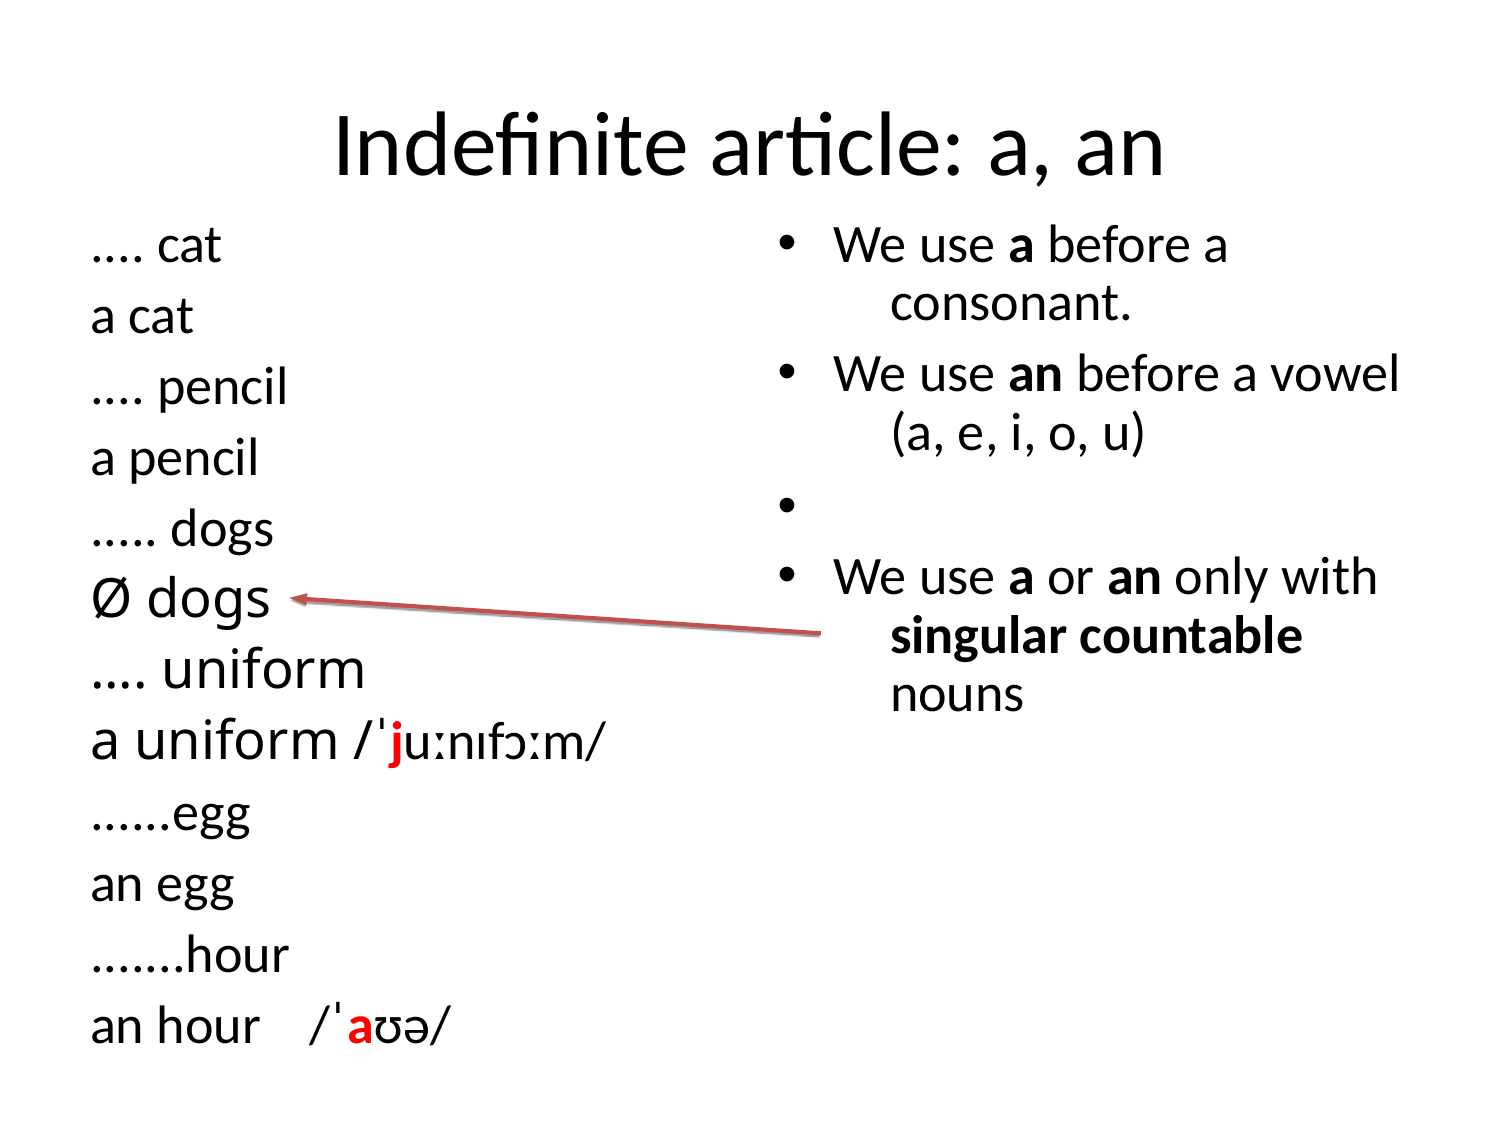

# Indefinite article: a, an
.... cat
a cat
.... pencil
a pencil
..... dogs
Ø dogs
.... uniform
a uniform /ˈjuːnɪfɔːm/
......egg
an egg
.......hour
an hour /ˈaʊə/
We use a before a consonant.
We use an before a vowel (a, e, i, o, u)
We use a or an only with singular countable nouns